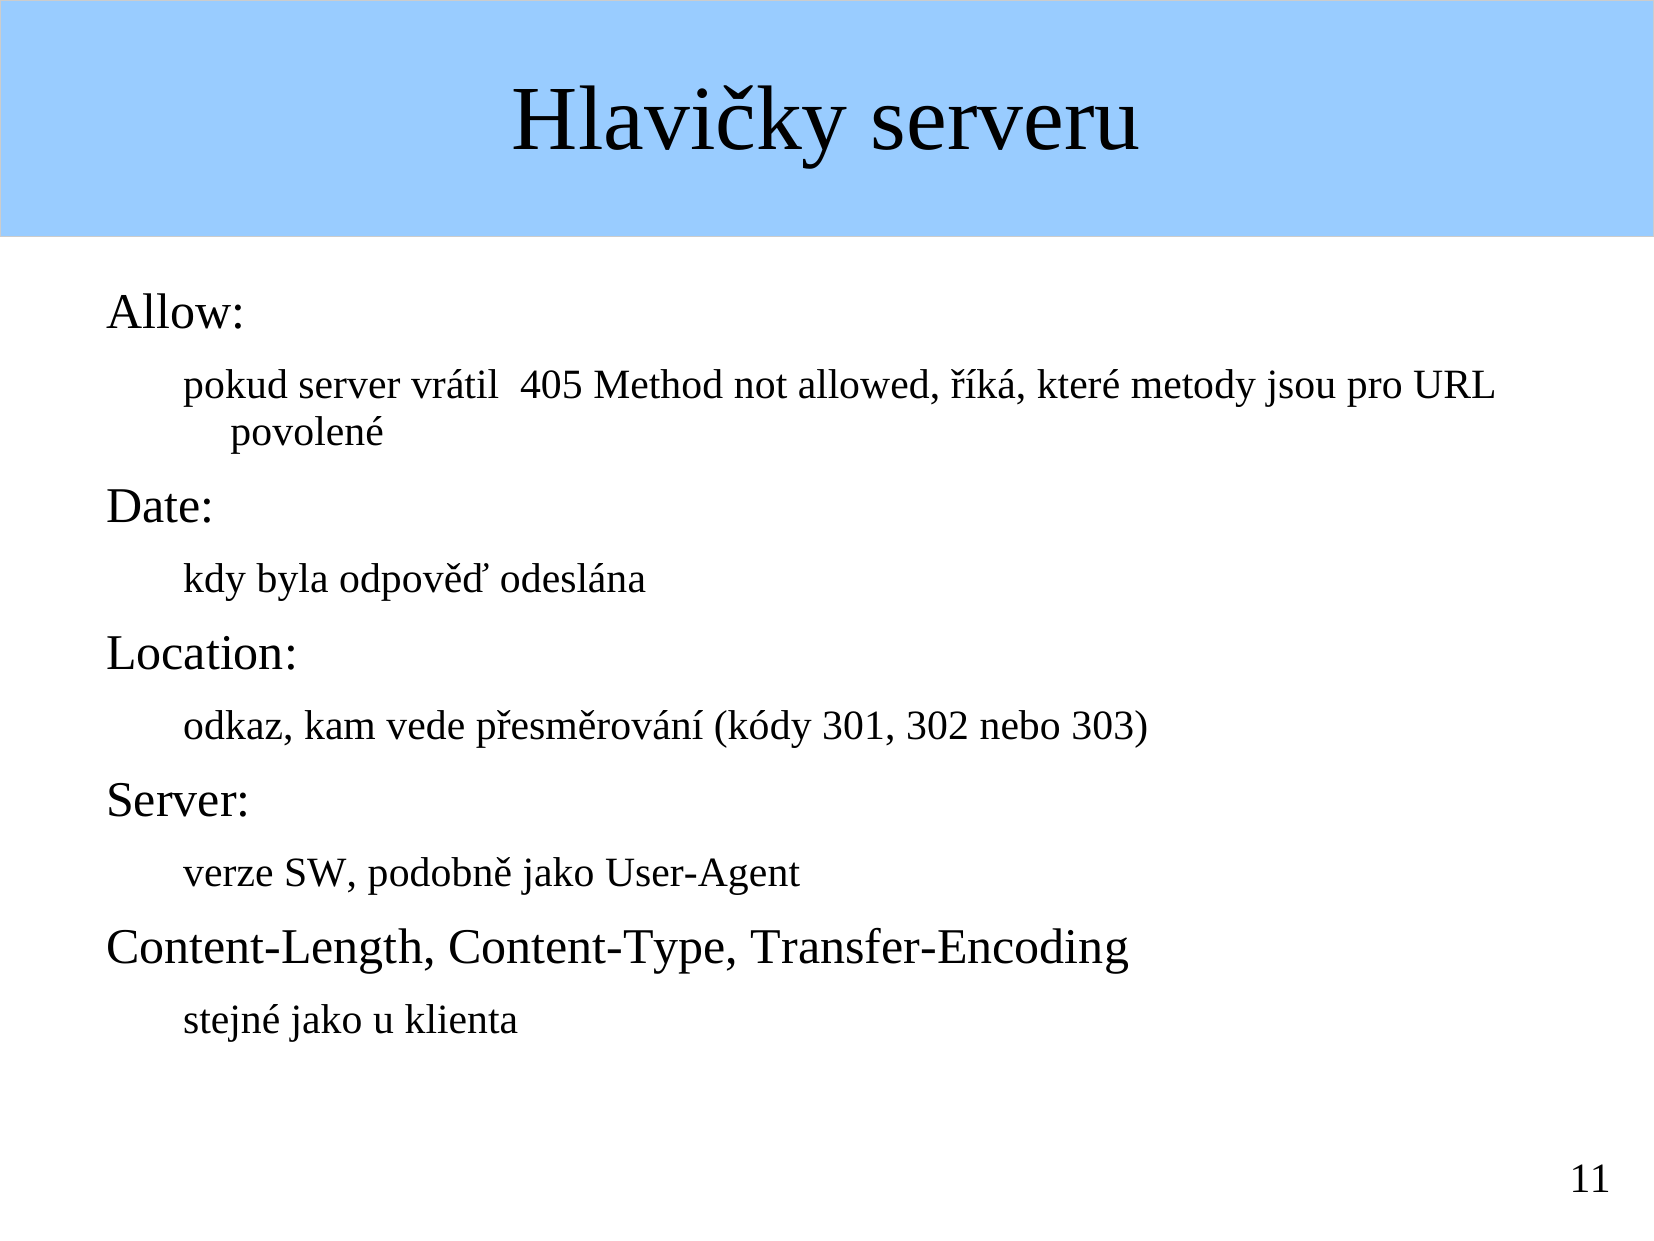

# Hlavičky serveru
Allow:
pokud server vrátil 405 Method not allowed, říká, které metody jsou pro URL povolené
Date:
kdy byla odpověď odeslána
Location:
odkaz, kam vede přesměrování (kódy 301, 302 nebo 303)
Server:
verze SW, podobně jako User-Agent
Content-Length, Content-Type, Transfer-Encoding
stejné jako u klienta